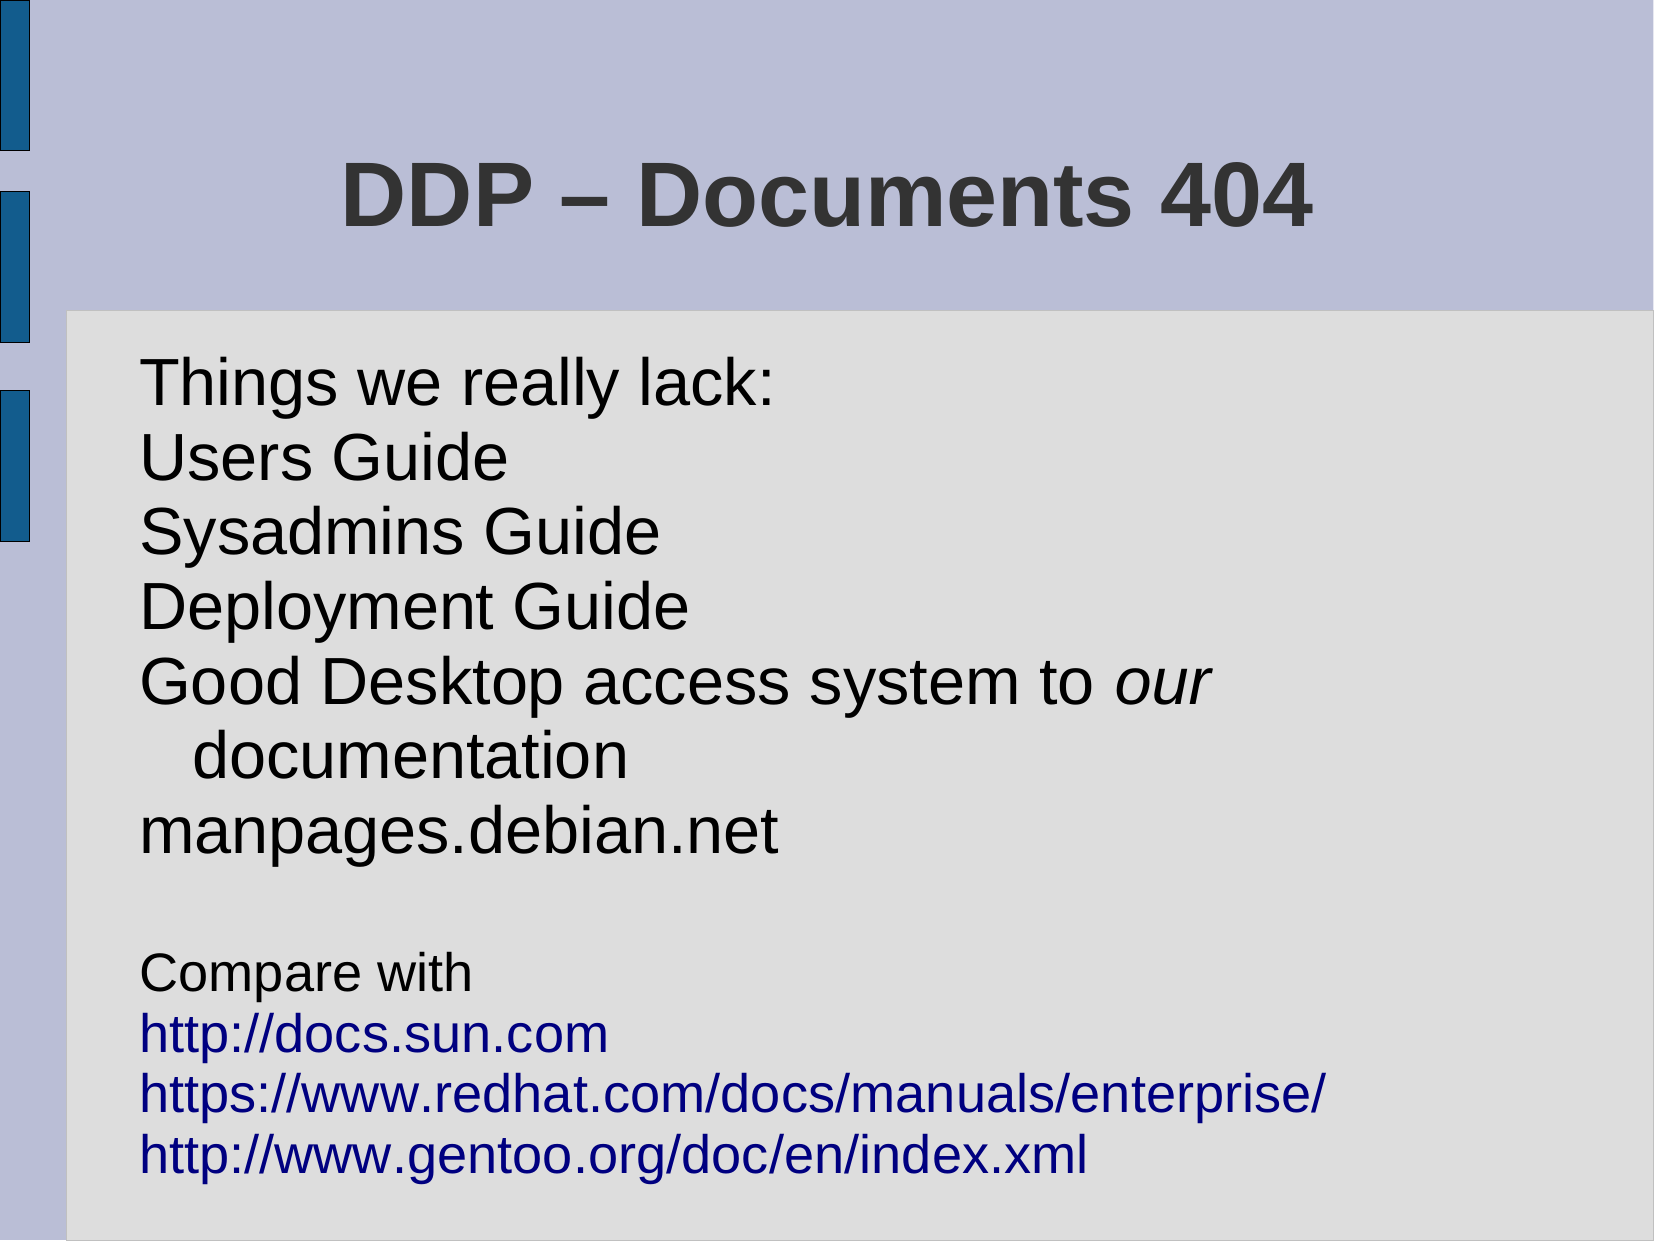

# DDP – Documents 404
Things we really lack:
Users Guide
Sysadmins Guide
Deployment Guide
Good Desktop access system to our documentation
manpages.debian.net
Compare with
http://docs.sun.com
https://www.redhat.com/docs/manuals/enterprise/
http://www.gentoo.org/doc/en/index.xml